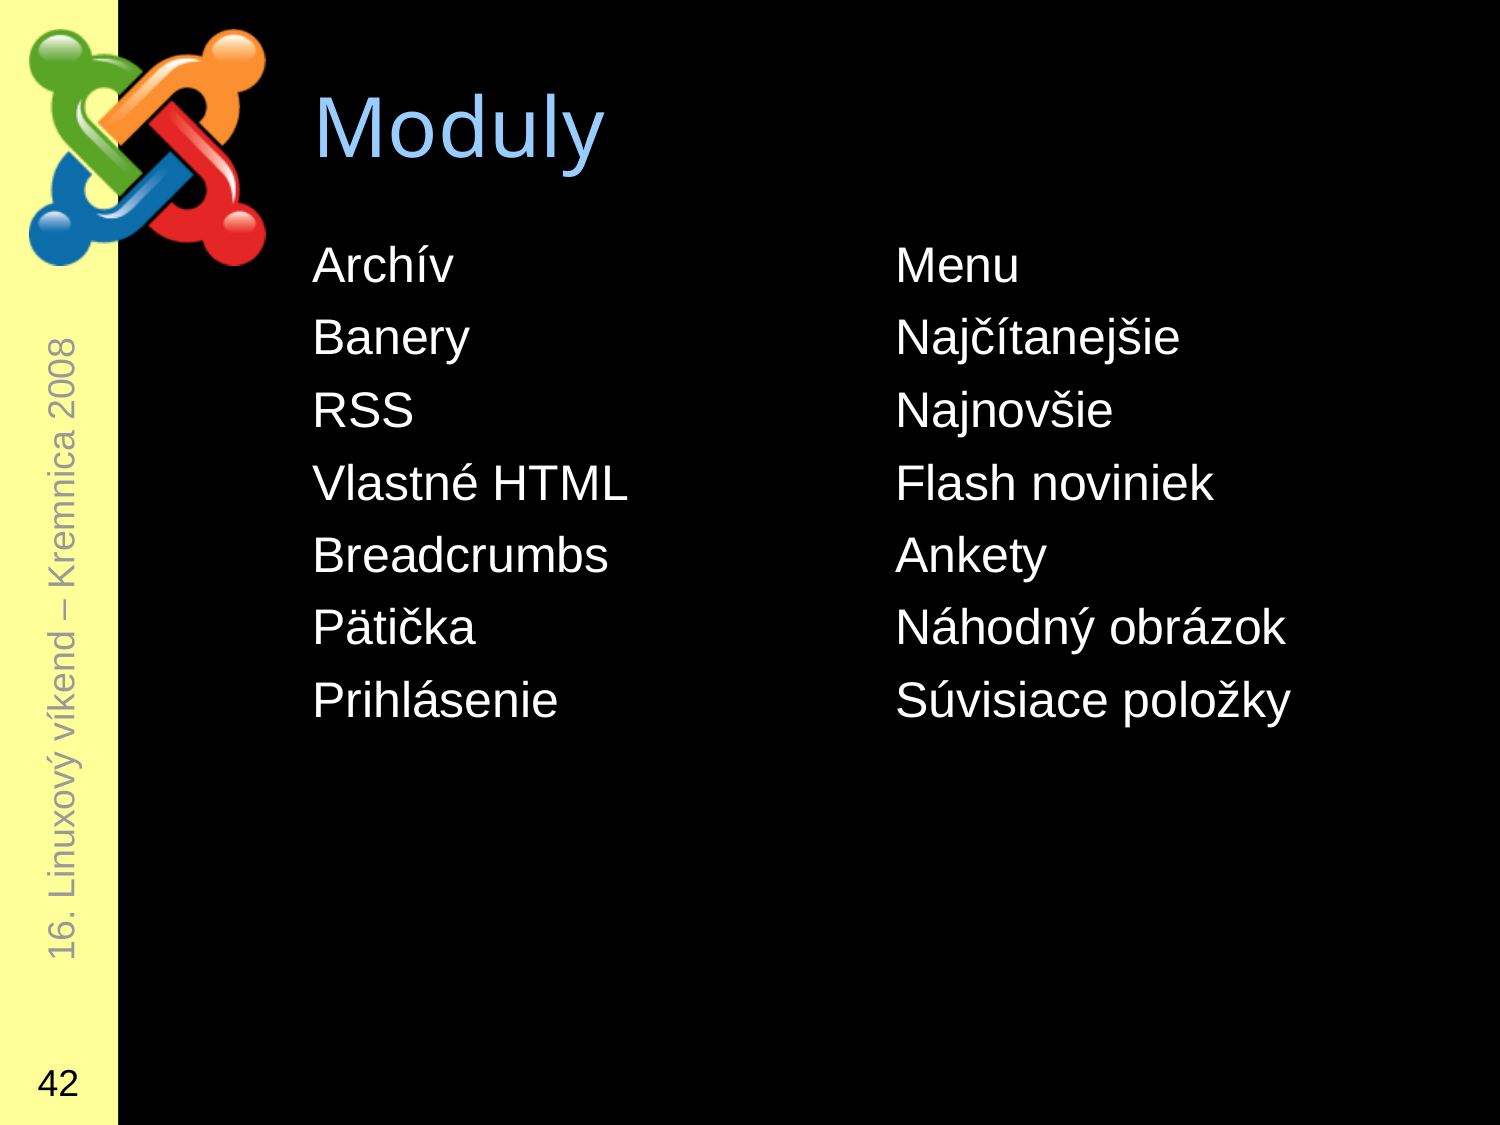

# Moduly
Archív
Banery
RSS
Vlastné HTML
Breadcrumbs
Pätička
Prihlásenie
Menu
Najčítanejšie
Najnovšie
Flash noviniek
Ankety
Náhodný obrázok
Súvisiace položky